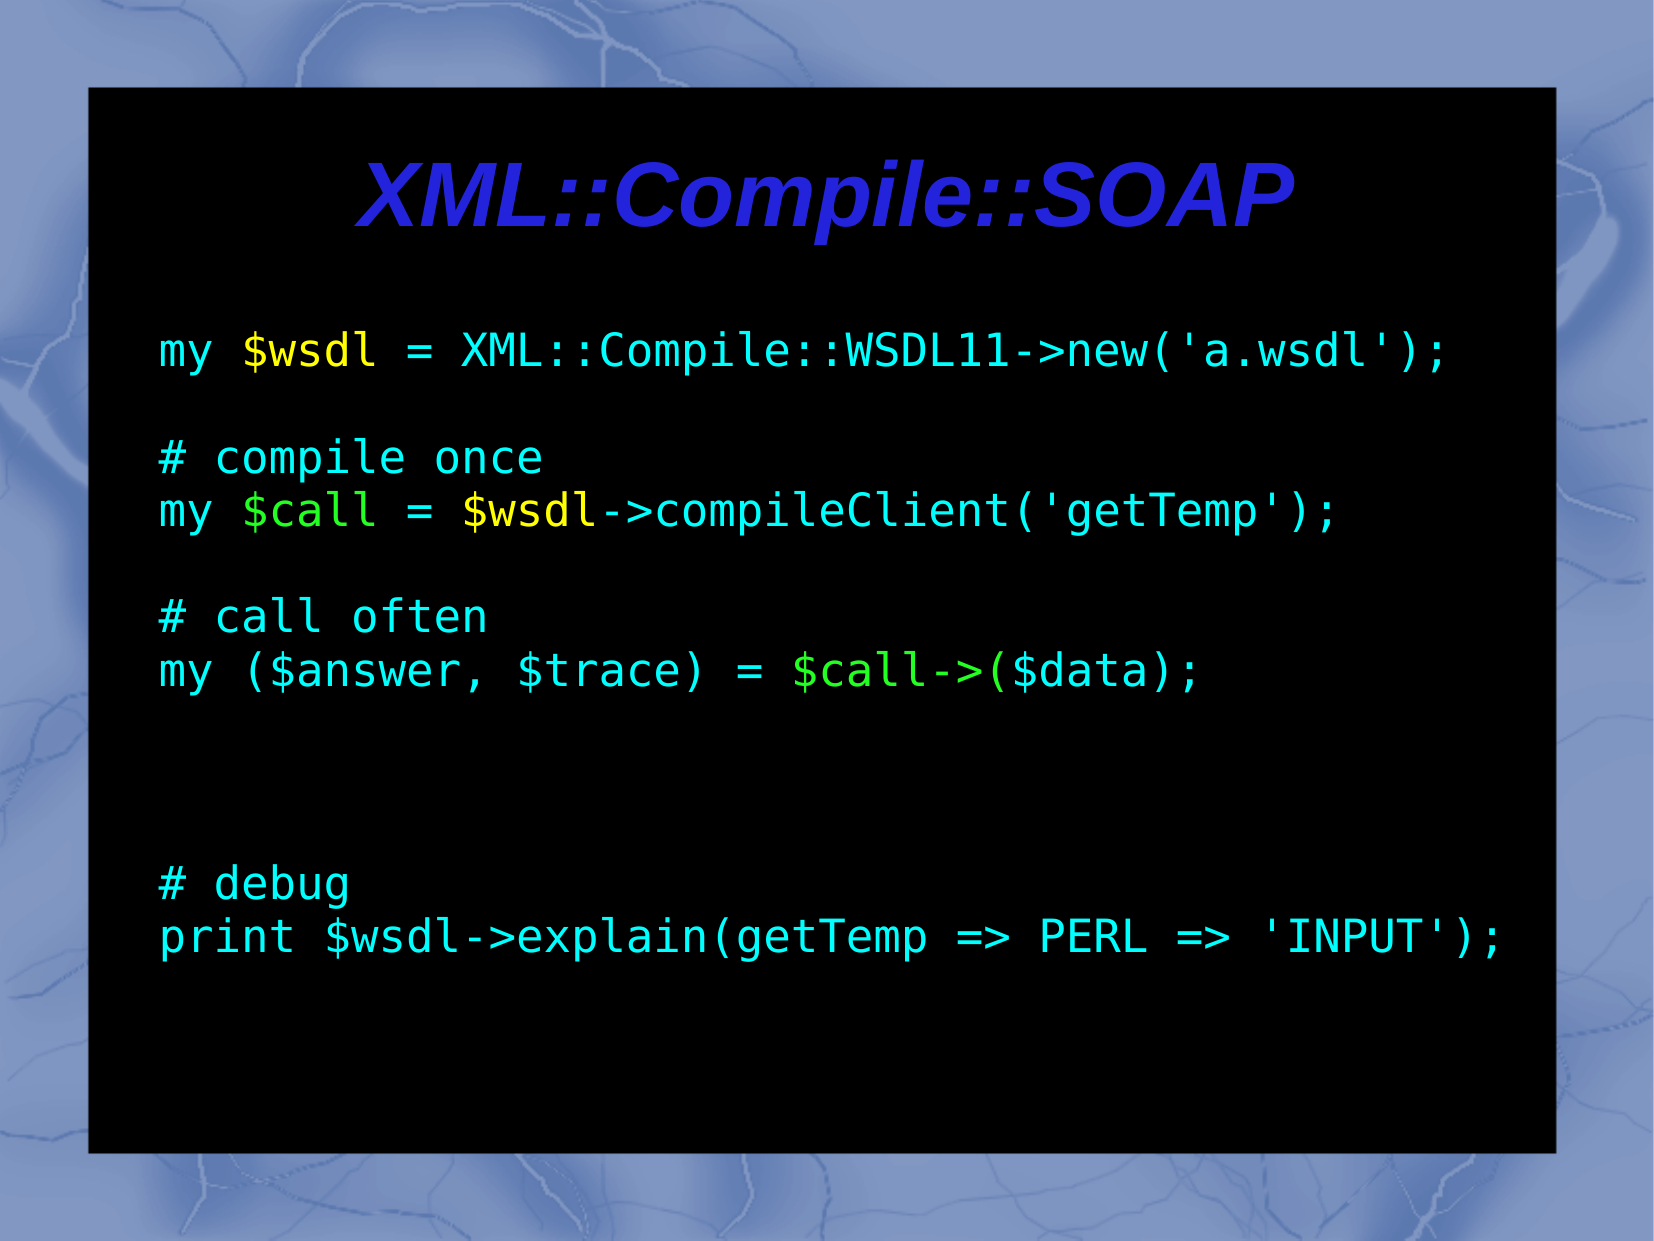

# XML::Compile::SOAP
my $wsdl = XML::Compile::WSDL11->new('a.wsdl');
# compile once
my $call = $wsdl->compileClient('getTemp');
# call often
my ($answer, $trace) = $call->($data);
# debug
print $wsdl->explain(getTemp => PERL => 'INPUT');